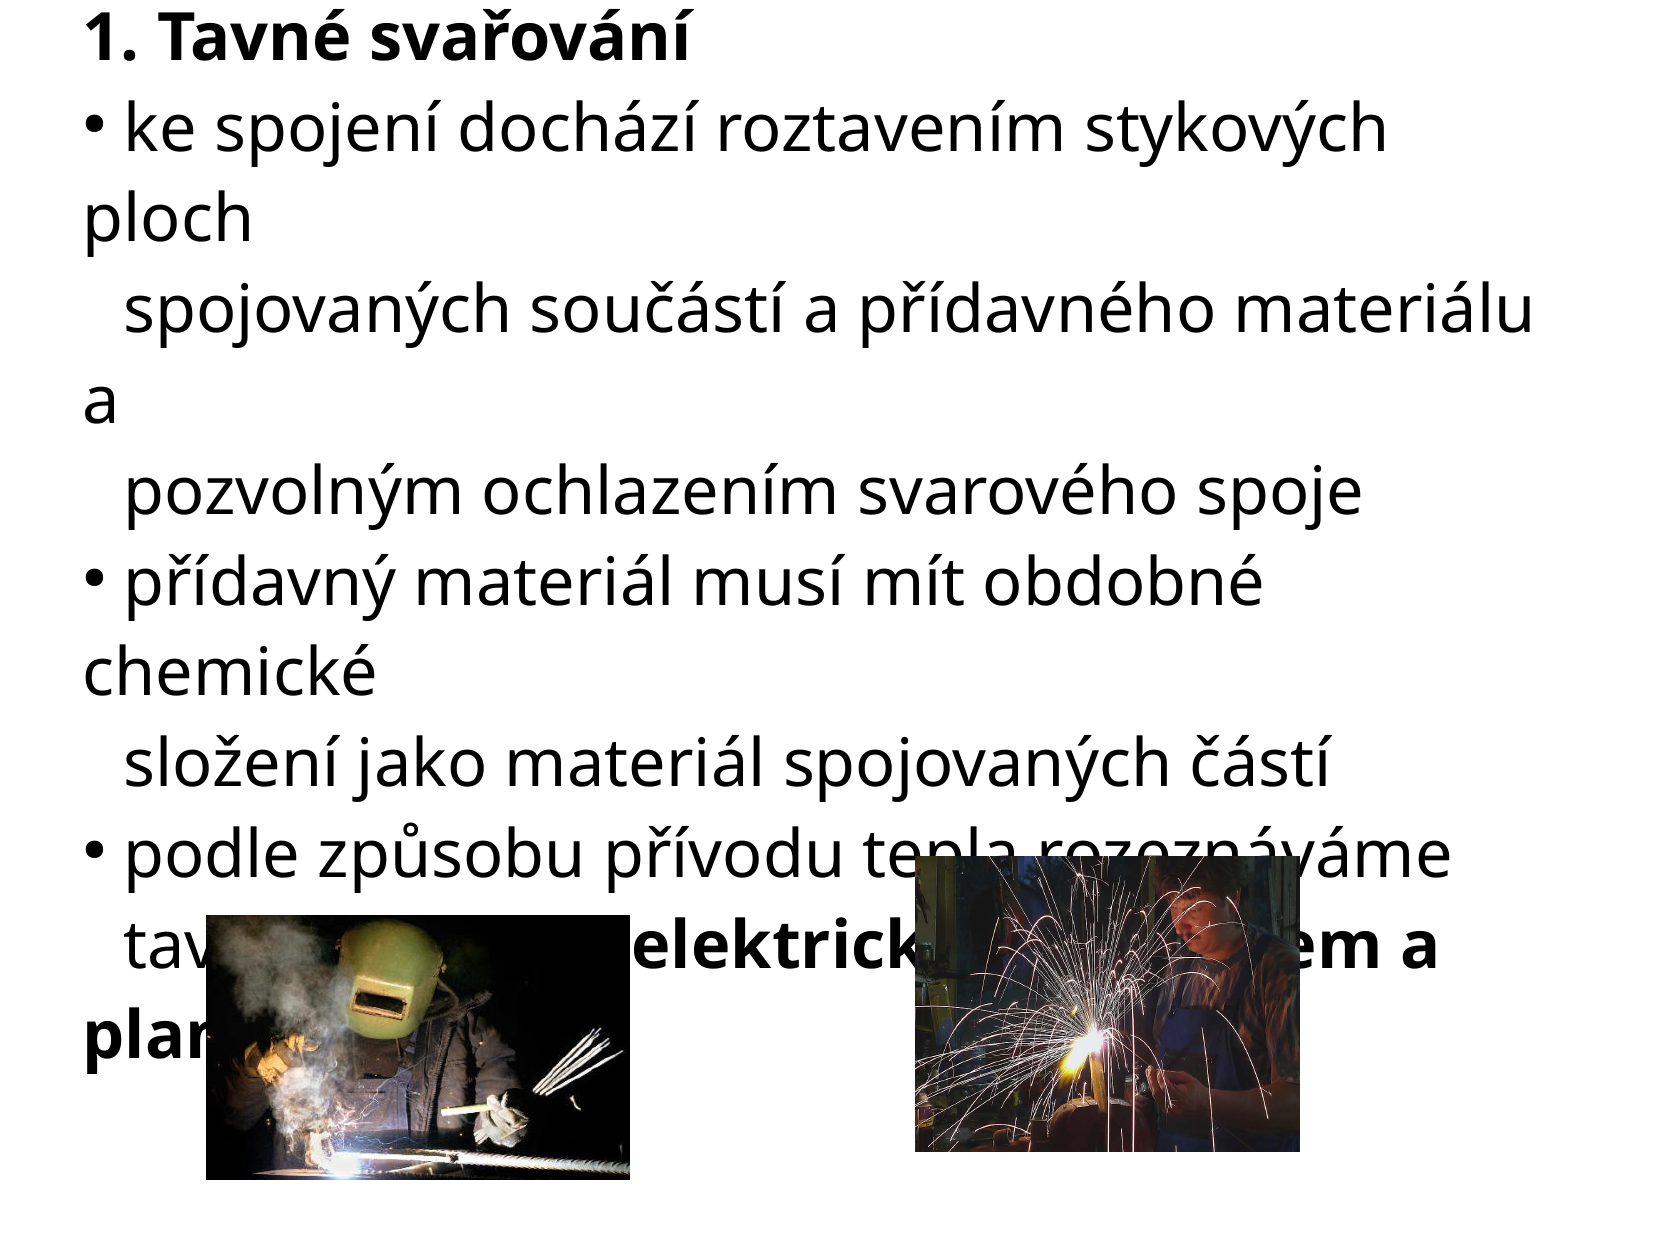

# Druhy svařování
Dle způsobu vytvoření svarového spoje:
1. Tavné svařování
 ke spojení dochází roztavením stykových ploch
 spojovaných součástí a přídavného materiálu a
 pozvolným ochlazením svarového spoje
 přídavný materiál musí mít obdobné chemické
 složení jako materiál spojovaných částí
 podle způsobu přívodu tepla rozeznáváme
 tavné svařování elektrickým obloukem a plamenem